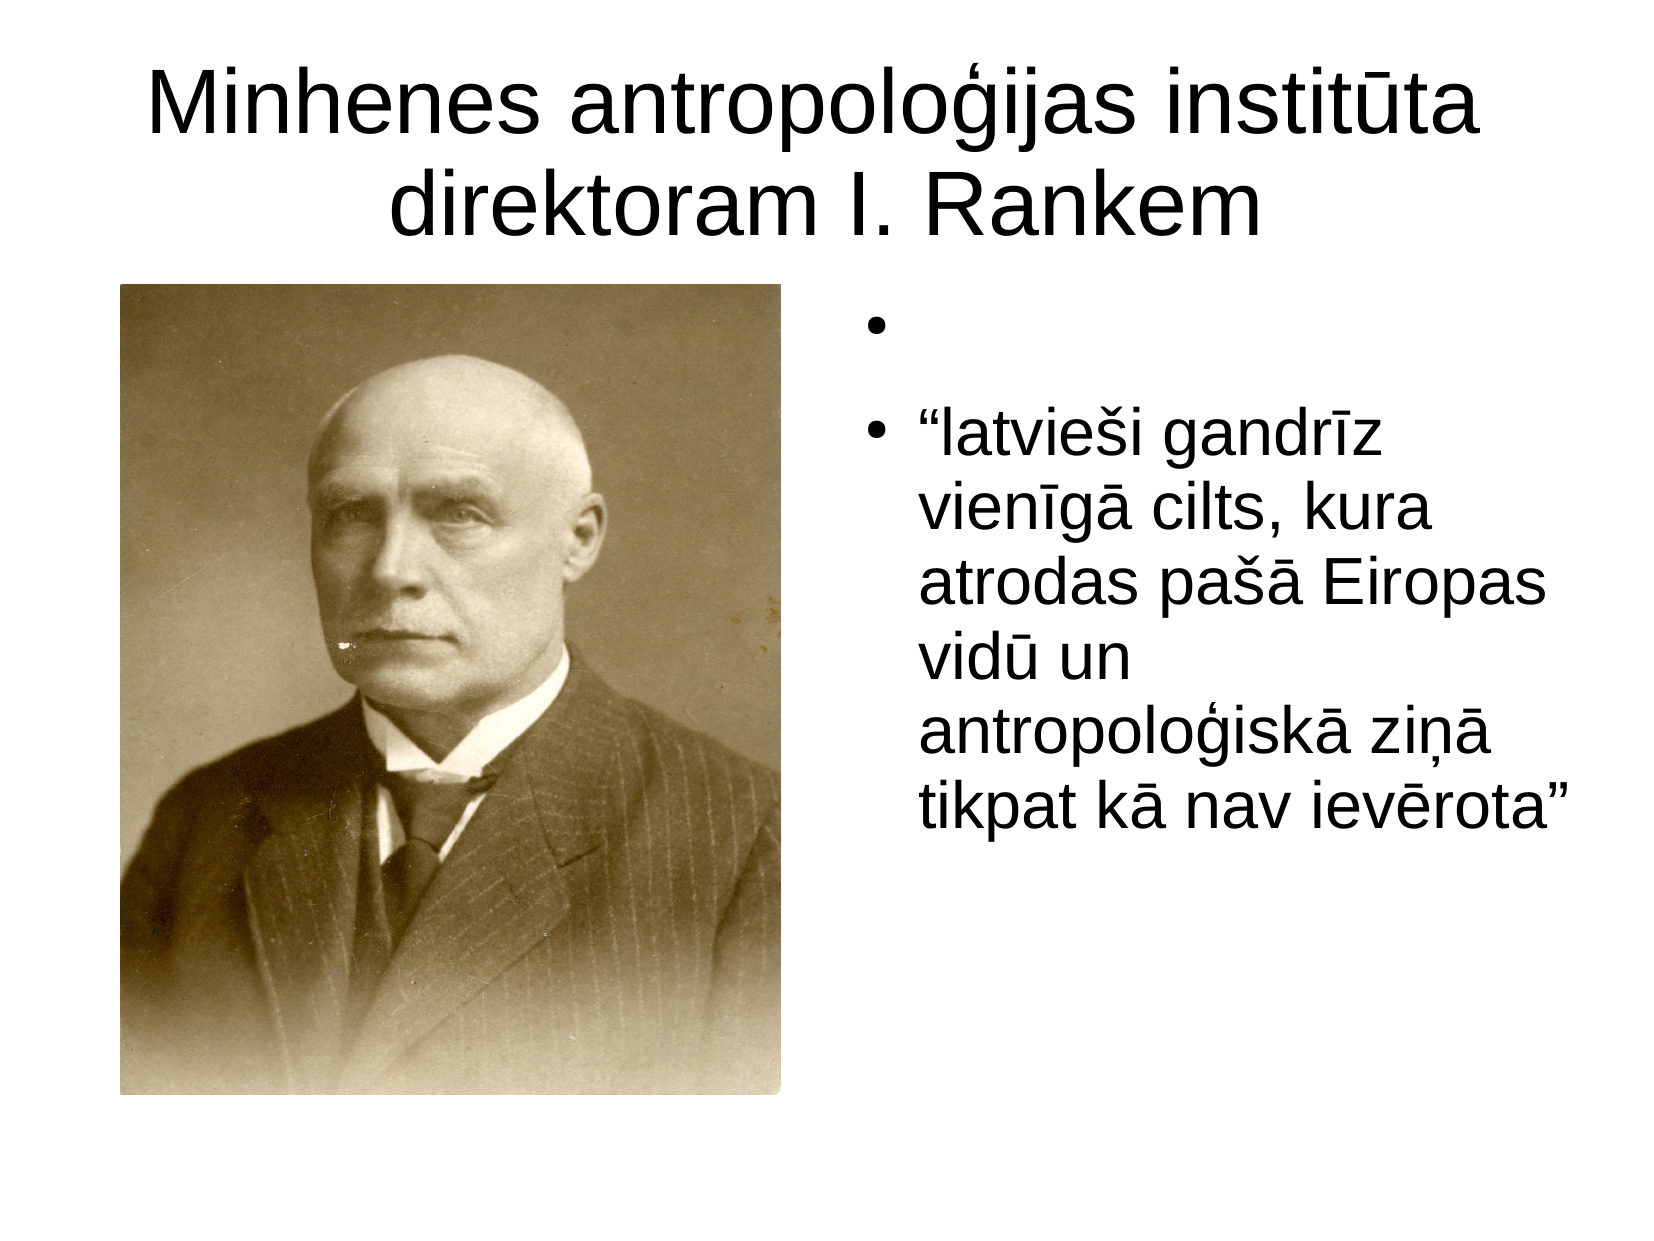

# Minhenes antropoloģijas institūta direktoram I. Rankem
“latvieši gandrīz vienīgā cilts, kura atrodas pašā Eiropas vidū un antropoloģiskā ziņā tikpat kā nav ievērota”